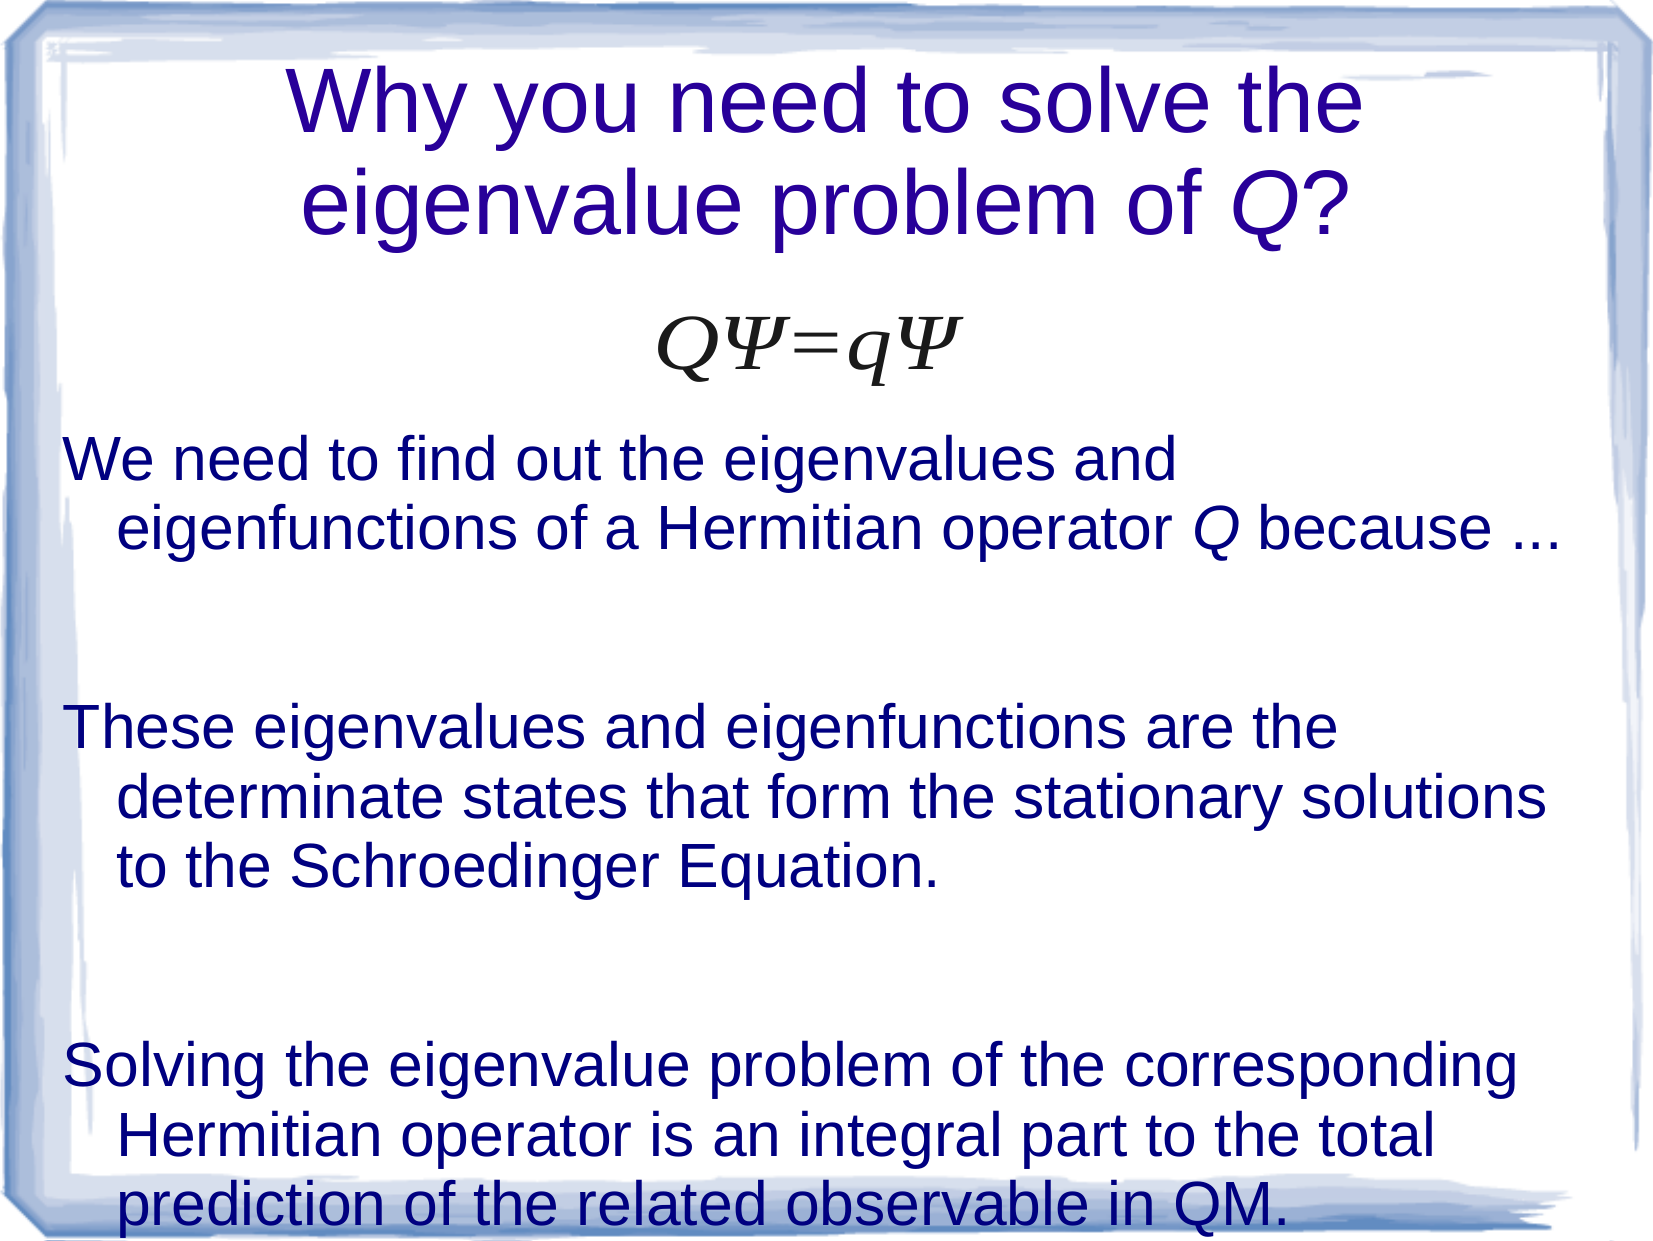

# Why you need to solve the eigenvalue problem of Q?
We need to find out the eigenvalues and eigenfunctions of a Hermitian operator Q because ...
These eigenvalues and eigenfunctions are the determinate states that form the stationary solutions to the Schroedinger Equation.
Solving the eigenvalue problem of the corresponding Hermitian operator is an integral part to the total prediction of the related observable in QM.